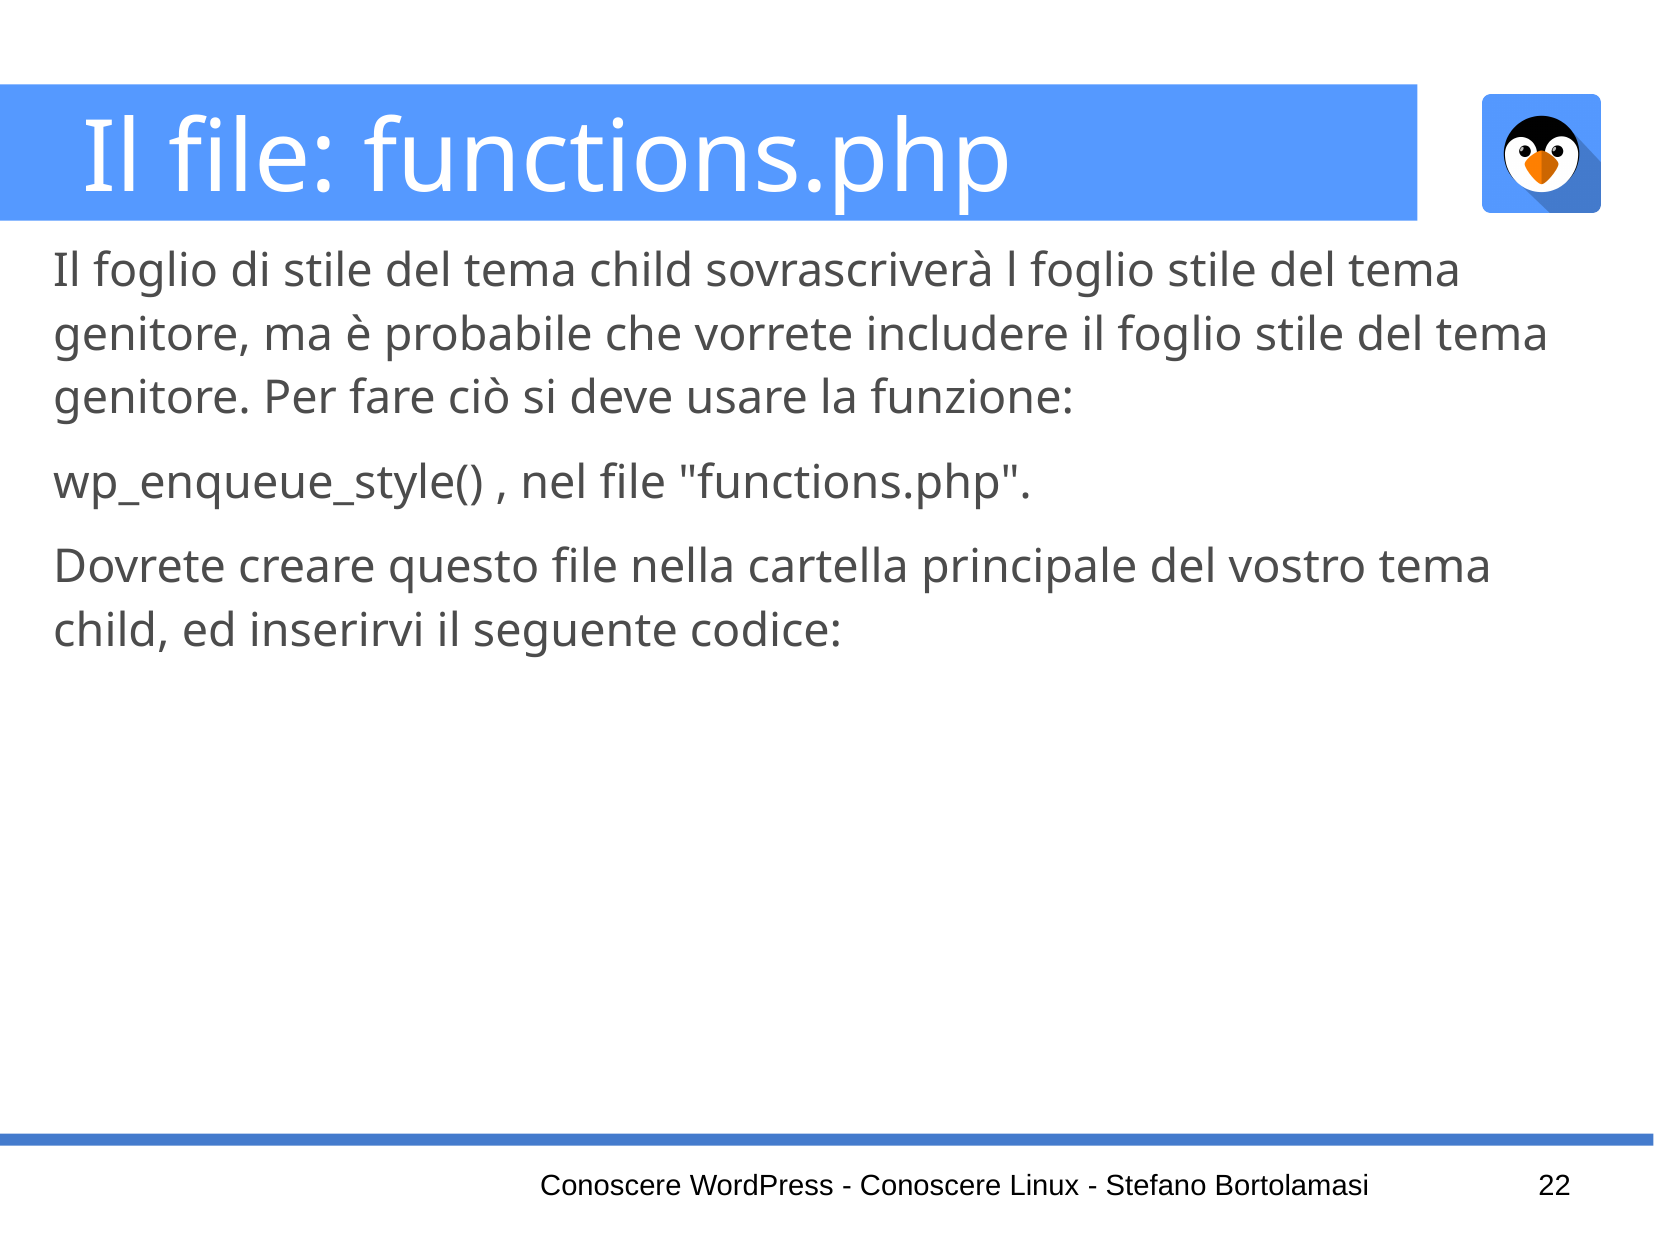

# Il file: functions.php
Il foglio di stile del tema child sovrascriverà l foglio stile del tema genitore, ma è probabile che vorrete includere il foglio stile del tema genitore. Per fare ciò si deve usare la funzione:
wp_enqueue_style() , nel file "functions.php".
Dovrete creare questo file nella cartella principale del vostro tema child, ed inserirvi il seguente codice:
Conoscere WordPress - Conoscere Linux - Stefano Bortolamasi
22